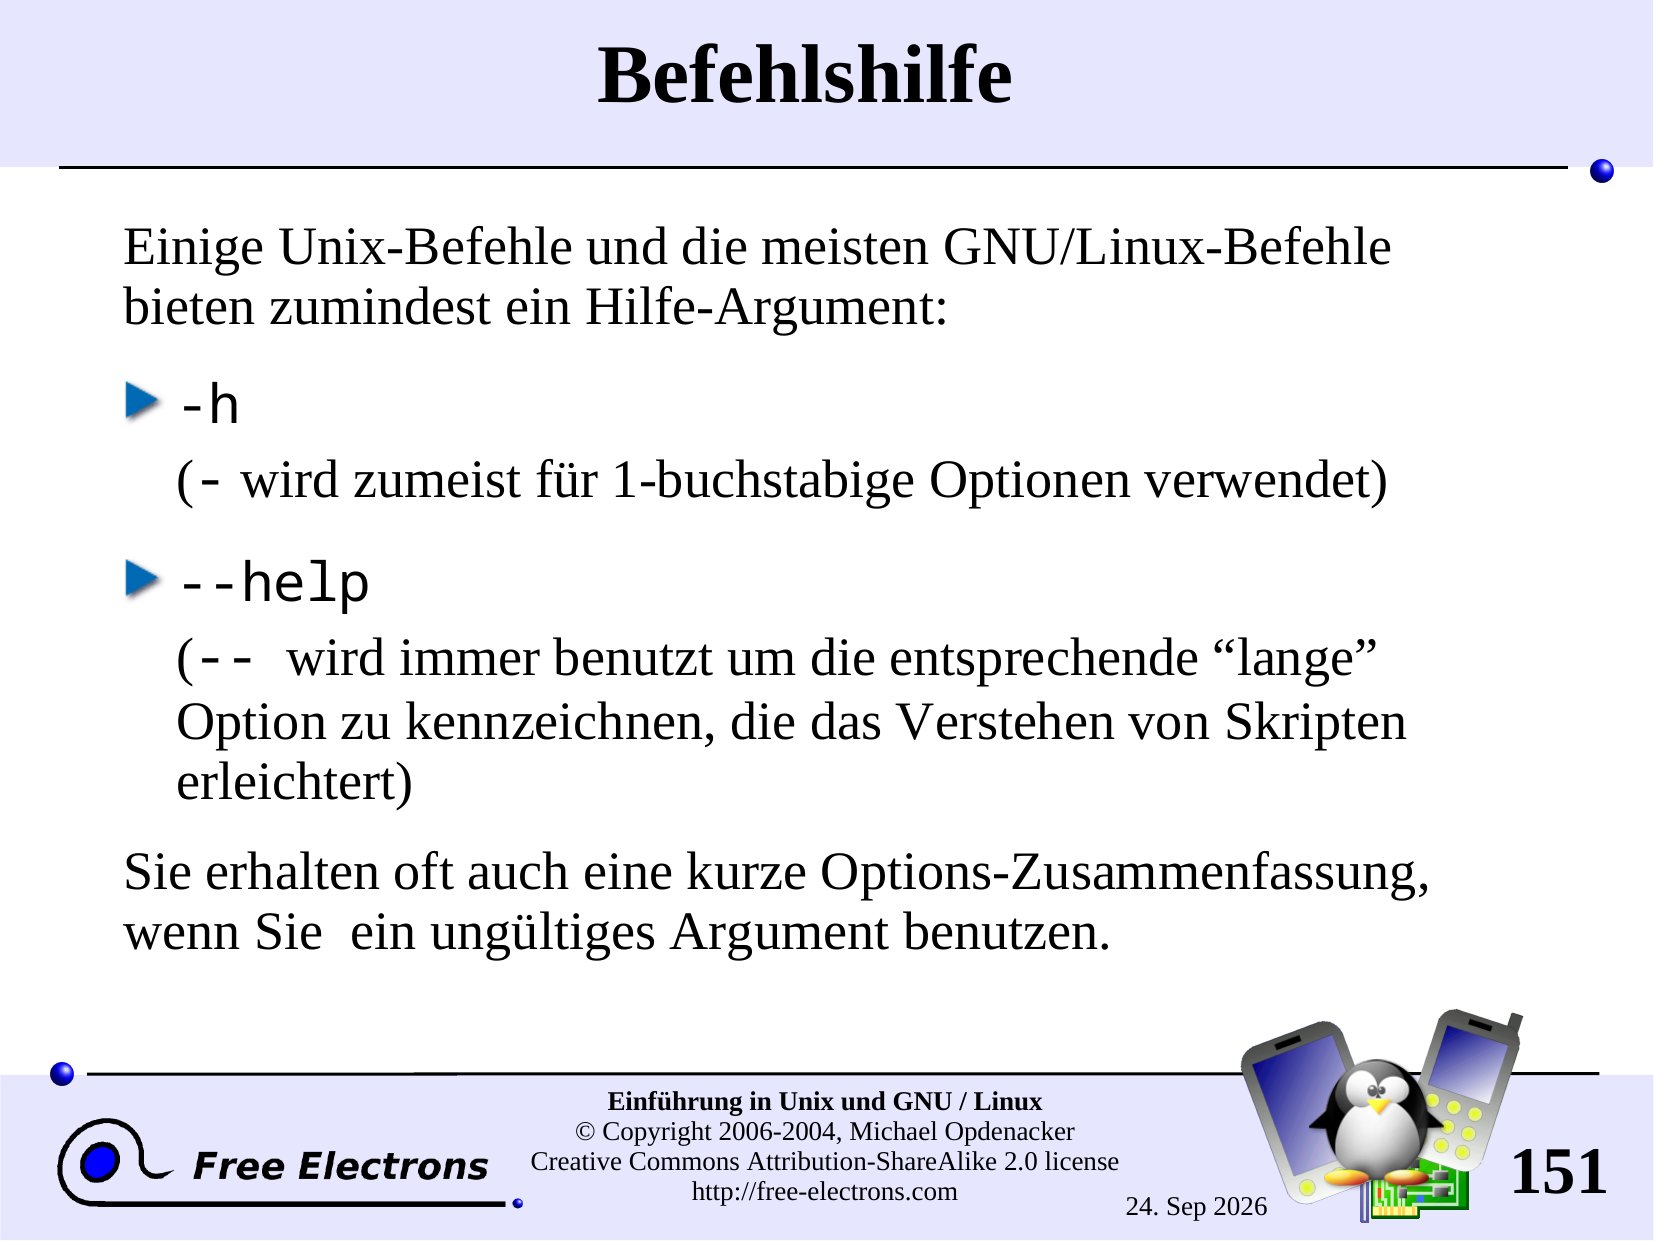

# Befehlshilfe
Einige Unix-Befehle und die meisten GNU/Linux-Befehle bieten zumindest ein Hilfe-Argument:
-h
(- wird zumeist für 1-buchstabige Optionen verwendet)
--help
(-- wird immer benutzt um die entsprechende “lange” Option zu kennzeichnen, die das Verstehen von Skripten erleichtert)
Sie erhalten oft auch eine kurze Options-Zusammenfassung, wenn Sie ein ungültiges Argument benutzen.